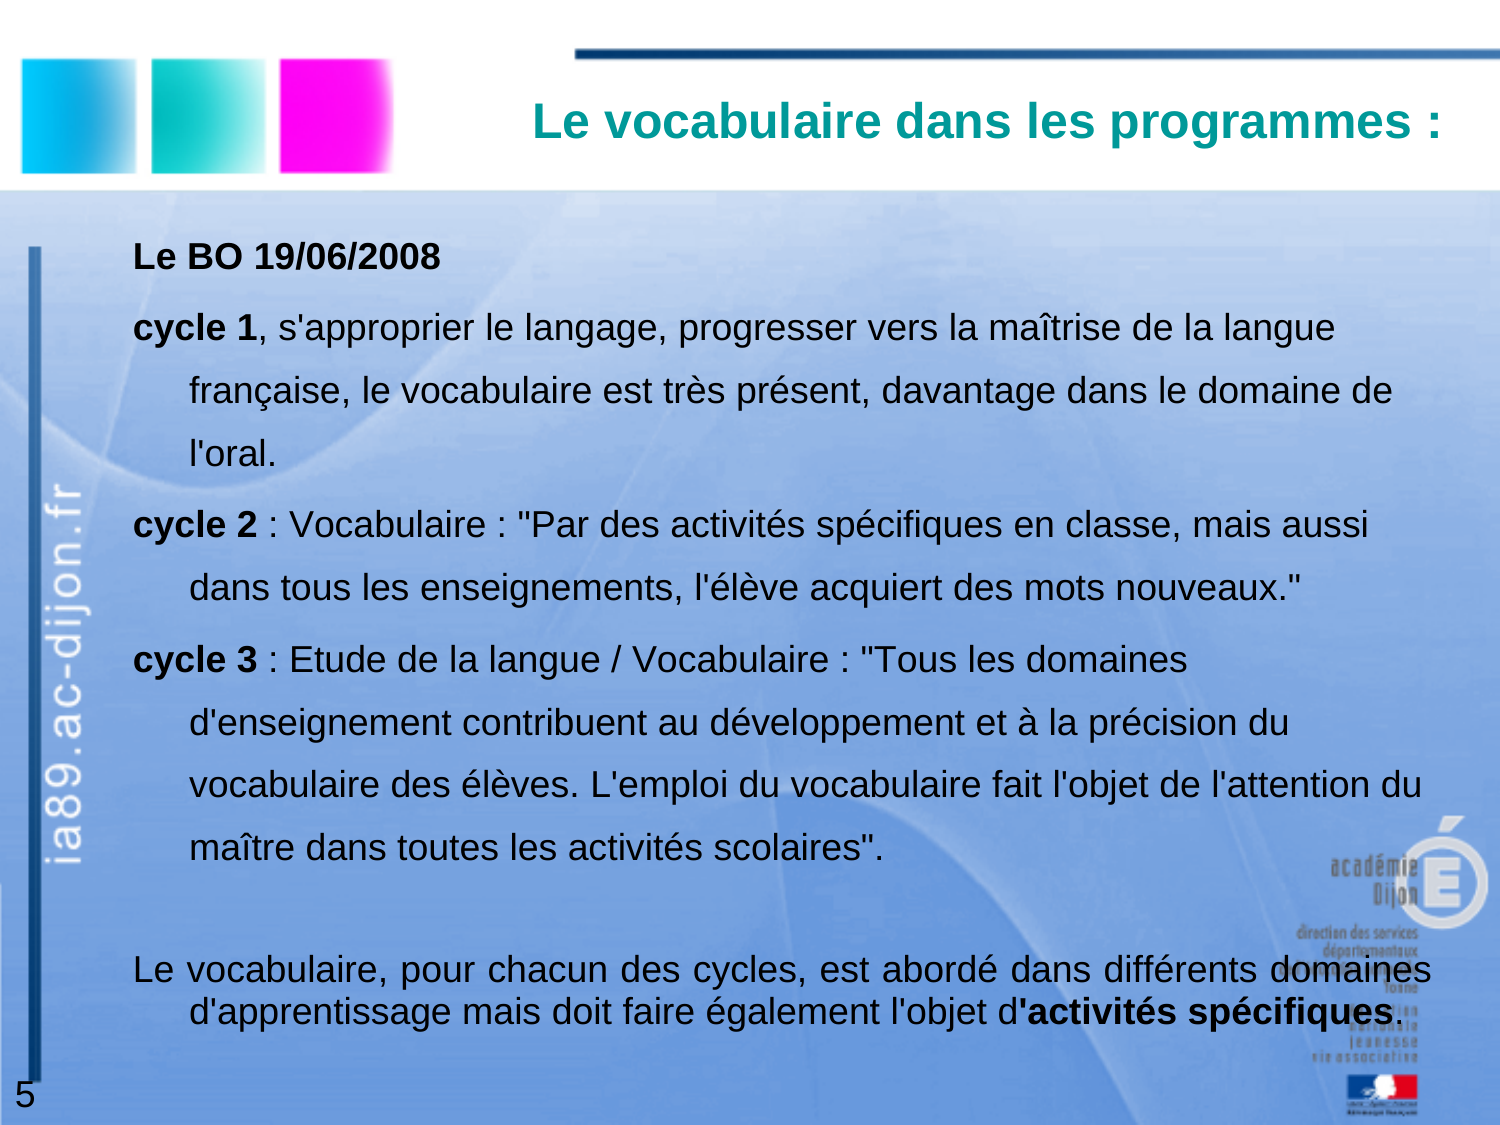

# Le vocabulaire dans les programmes :
Le BO 19/06/2008
cycle 1, s'approprier le langage, progresser vers la maîtrise de la langue française, le vocabulaire est très présent, davantage dans le domaine de l'oral.
cycle 2 : Vocabulaire : "Par des activités spécifiques en classe, mais aussi dans tous les enseignements, l'élève acquiert des mots nouveaux."
cycle 3 : Etude de la langue / Vocabulaire : "Tous les domaines d'enseignement contribuent au développement et à la précision du vocabulaire des élèves. L'emploi du vocabulaire fait l'objet de l'attention du maître dans toutes les activités scolaires".
Le vocabulaire, pour chacun des cycles, est abordé dans différents domaines d'apprentissage mais doit faire également l'objet d'activités spécifiques.